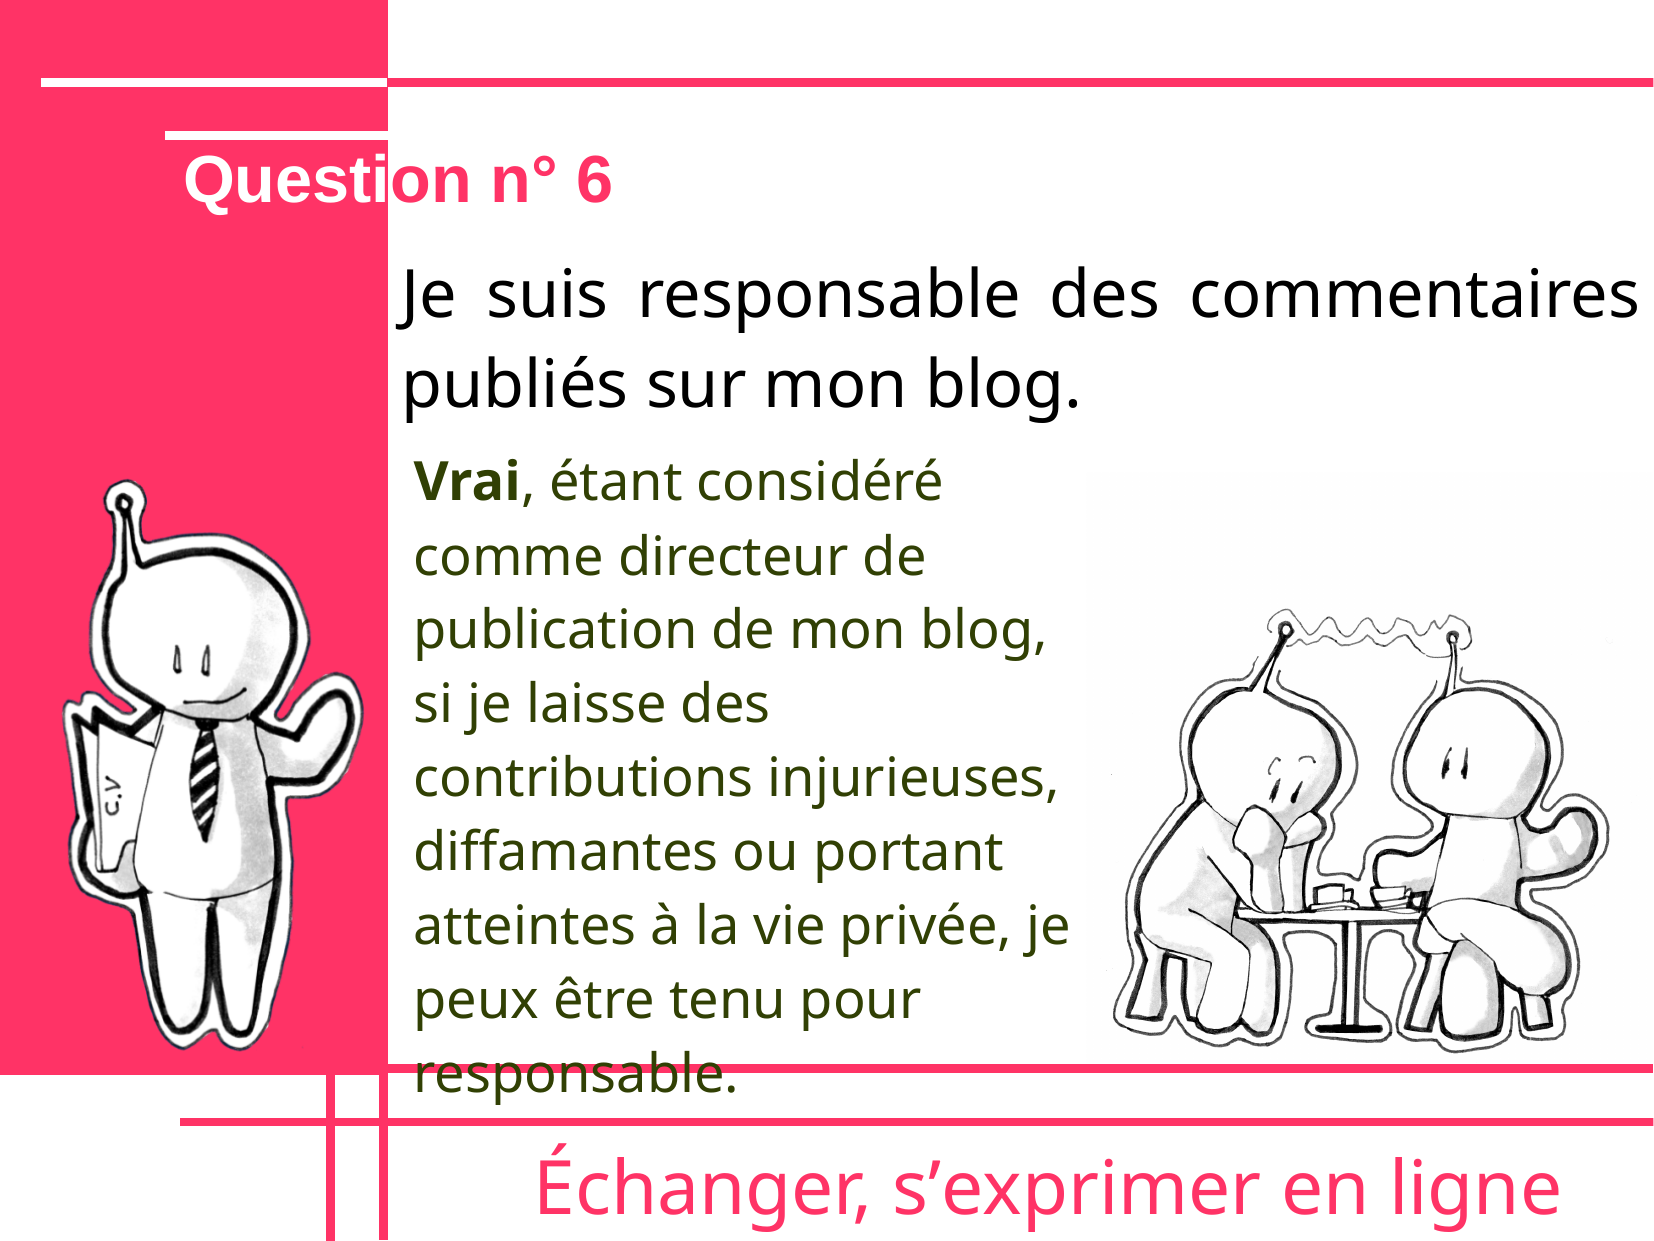

Question n° 6
Je suis responsable des commentaires publiés sur mon blog.
Vrai, étant considéré comme directeur de publication de mon blog, si je laisse des contributions injurieuses, diffamantes ou portant atteintes à la vie privée, je peux être tenu pour responsable.
Échanger, sʼexprimer en ligne